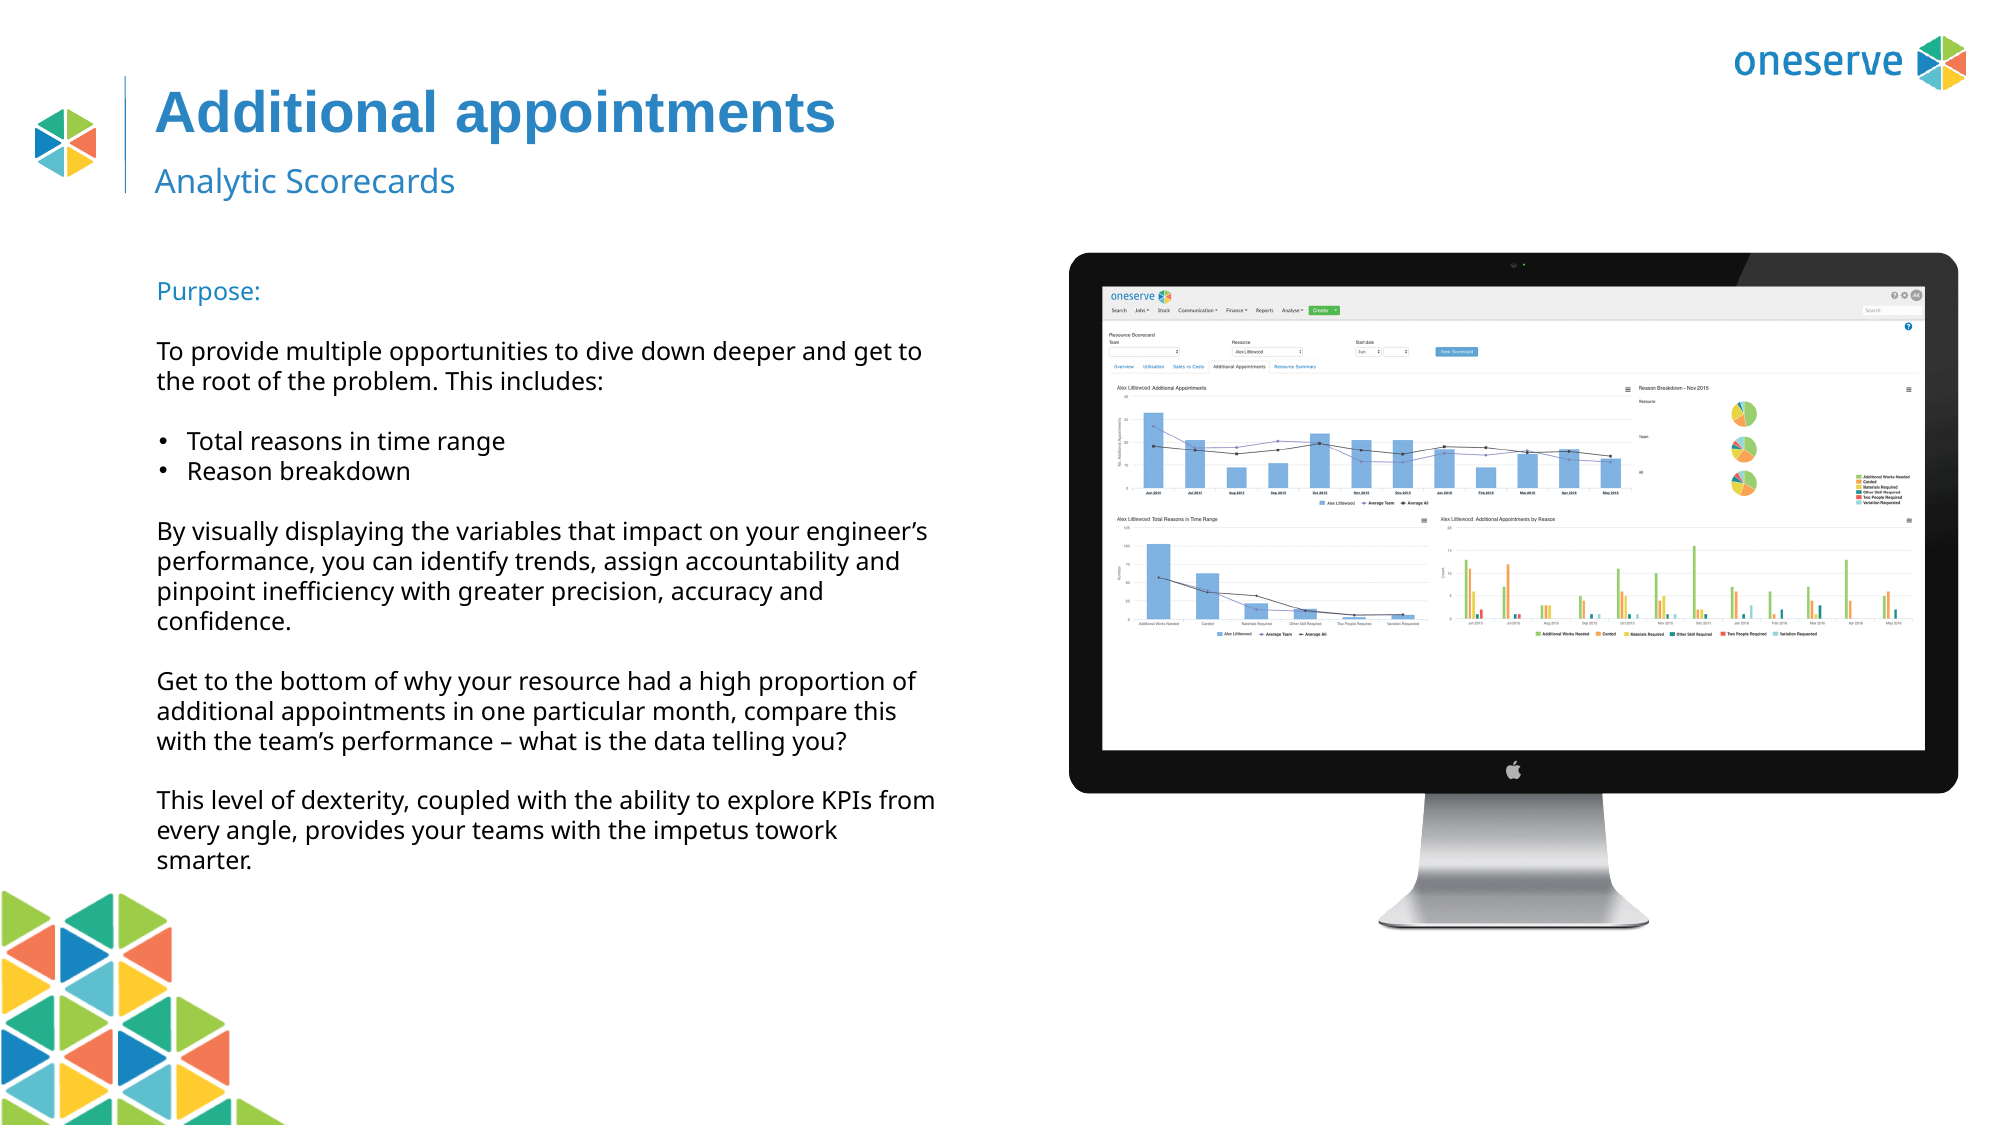

Additional appointments
Analytic Scorecards
Purpose:
To provide multiple opportunities to dive down deeper and get to the root of the problem. This includes:
Total reasons in time range
Reason breakdown
By visually displaying the variables that impact on your engineer’s performance, you can identify trends, assign accountability and pinpoint inefficiency with greater precision, accuracy and confidence.
Get to the bottom of why your resource had a high proportion of additional appointments in one particular month, compare this with the team’s performance – what is the data telling you?
This level of dexterity, coupled with the ability to explore KPIs from every angle, provides your teams with the impetus towork smarter.